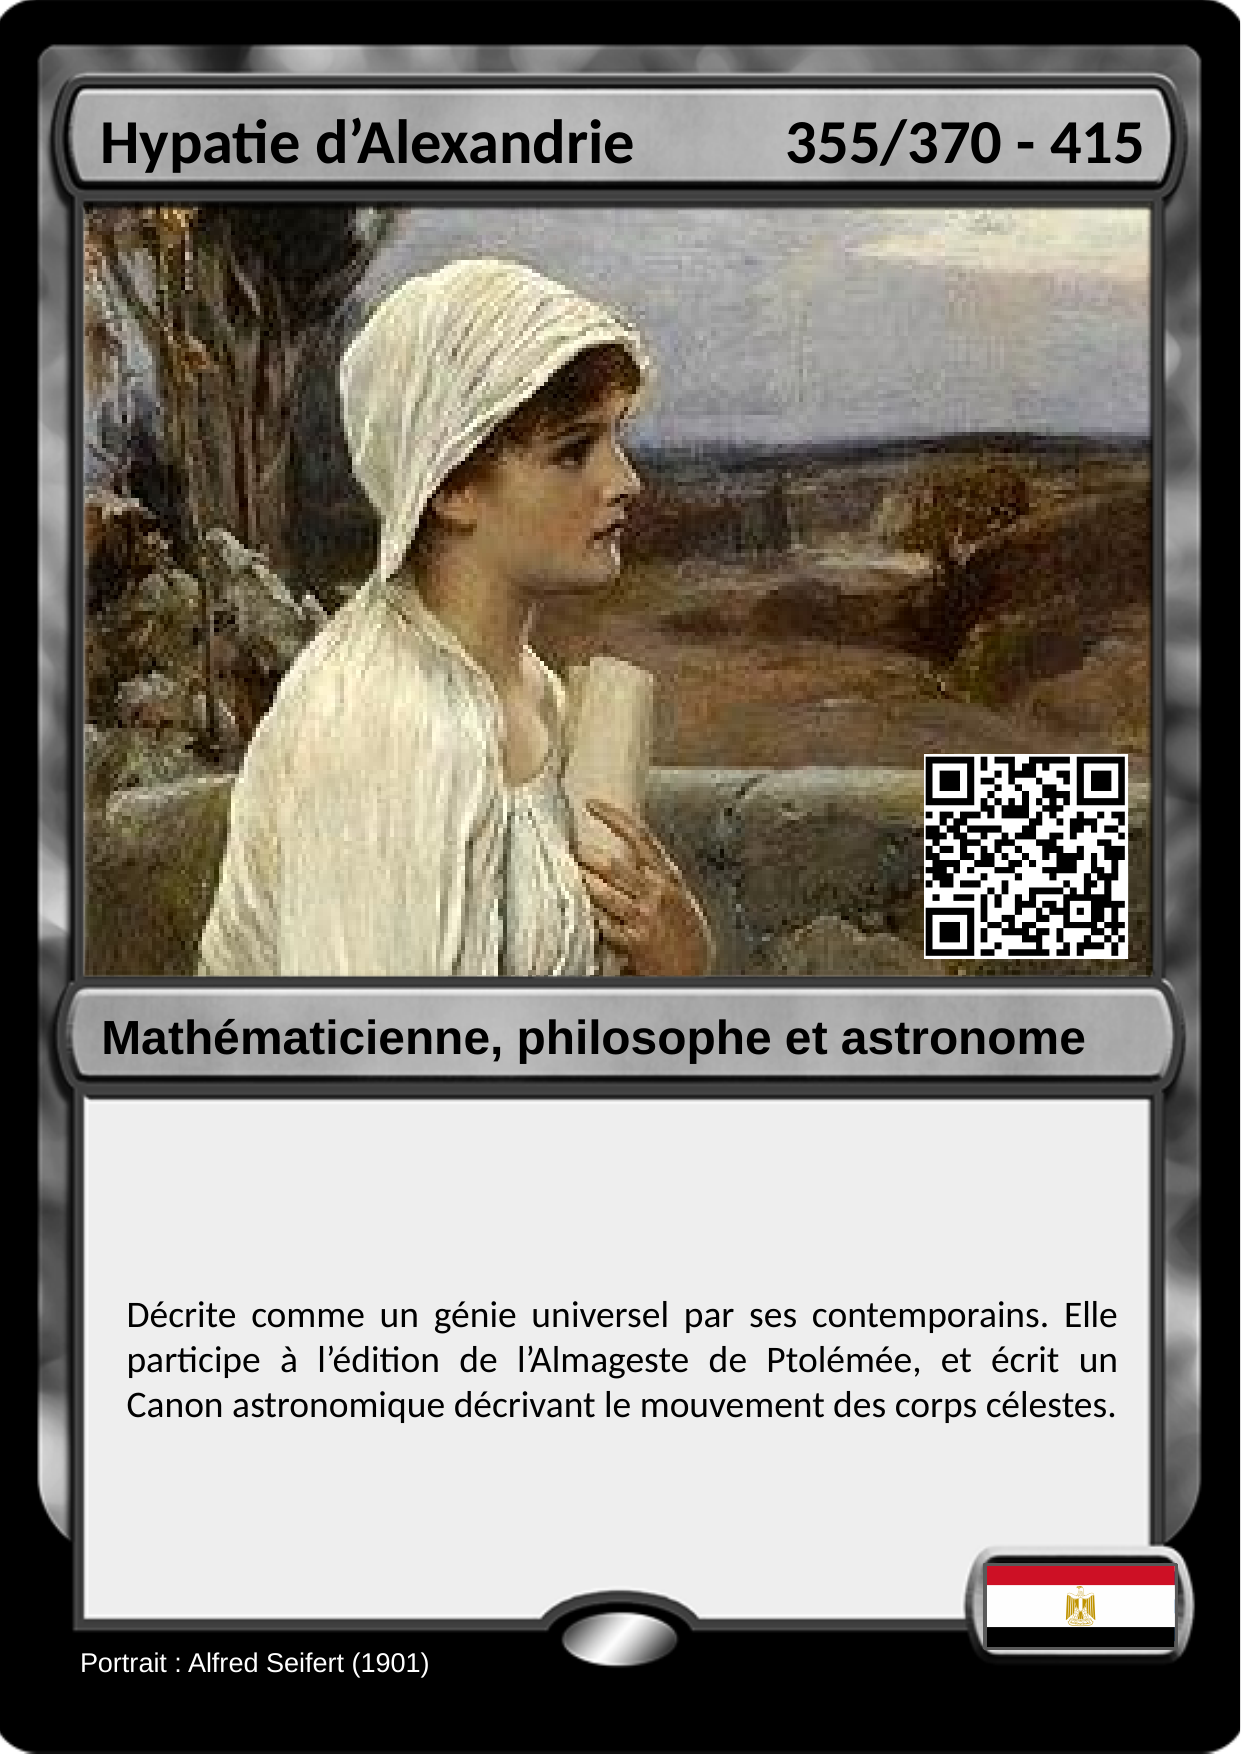

Hypatie d’Alexandrie
355/370 - 415
Mathématicienne, philosophe et astronome
Décrite comme un génie universel par ses contemporains. Elle participe à l’édition de l’Almageste de Ptolémée, et écrit un Canon astronomique décrivant le mouvement des corps célestes.
Portrait : Alfred Seifert (1901)